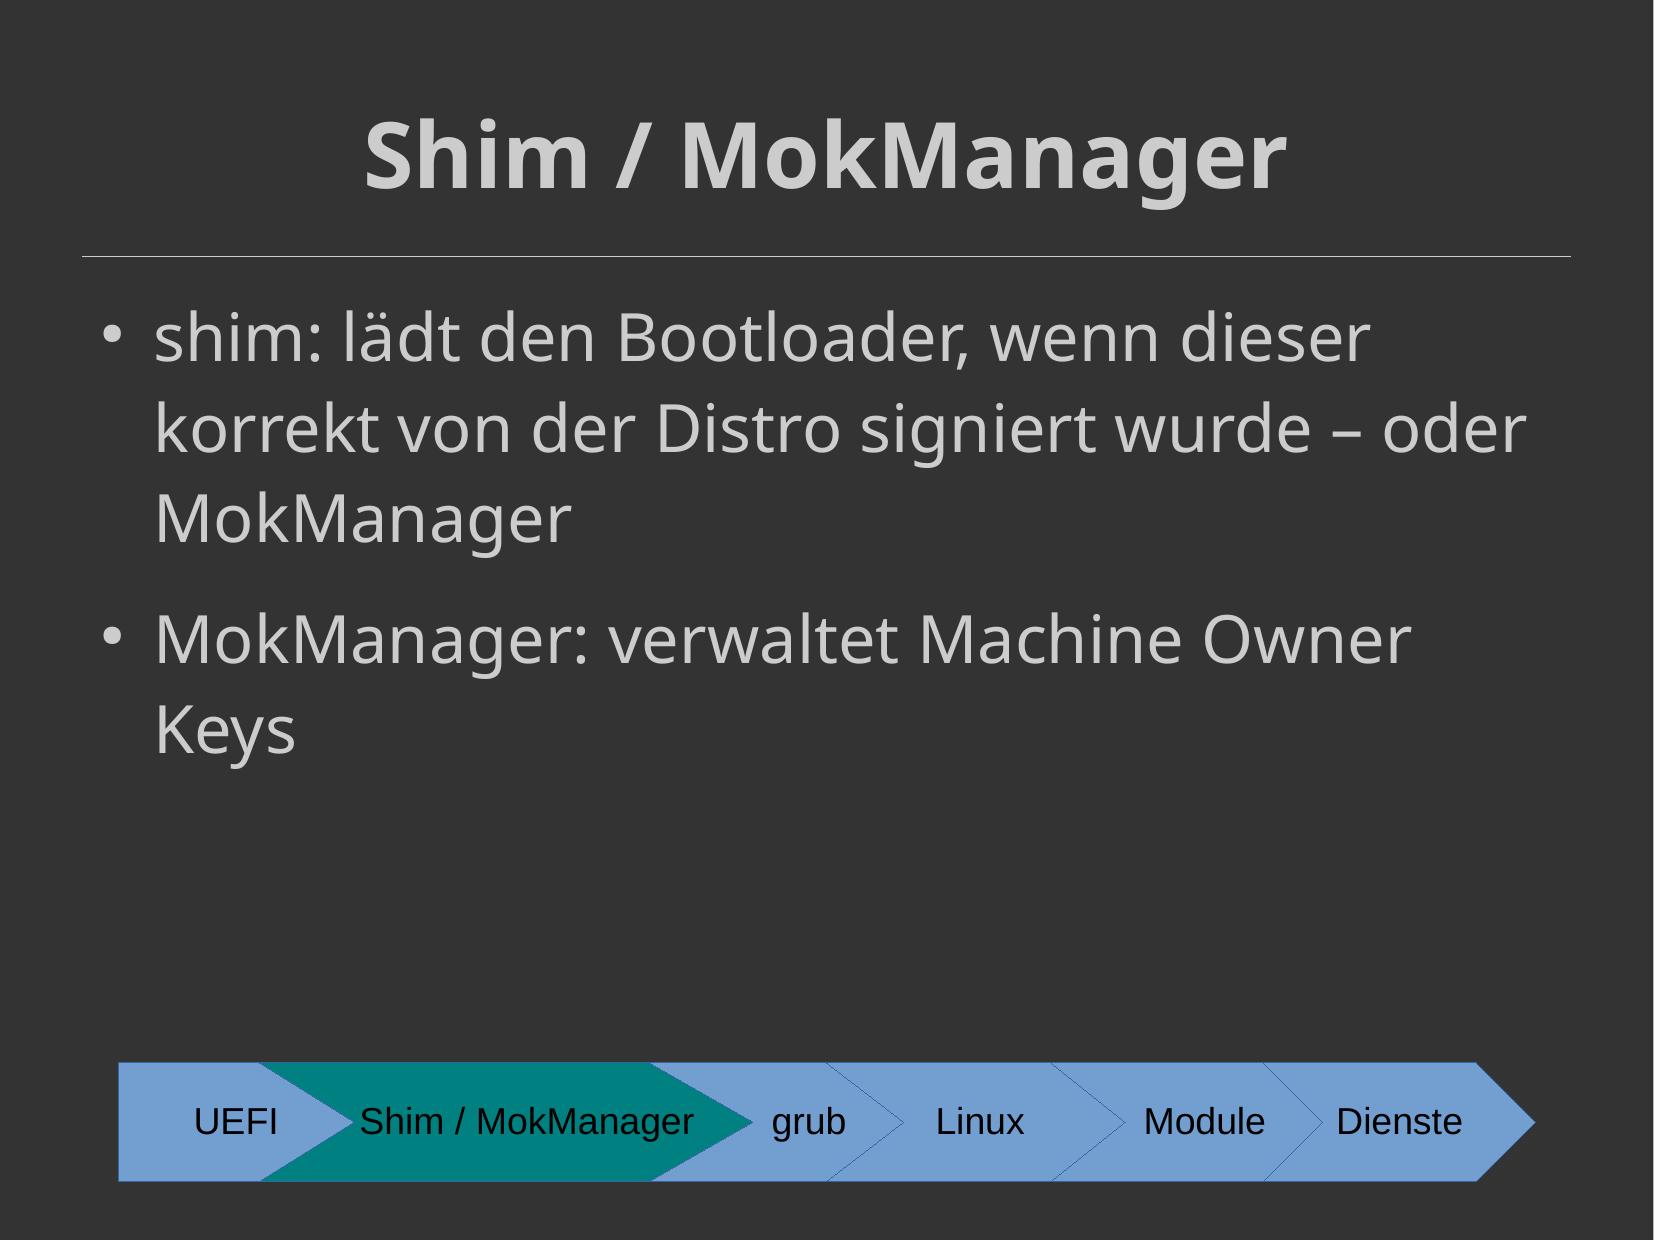

# Shim / MokManager
shim: lädt den Bootloader, wenn dieser korrekt von der Distro signiert wurde – oder MokManager
MokManager: verwaltet Machine Owner Keys
UEFI
Shim / MokManager
grub
Linux
Module
Dienste